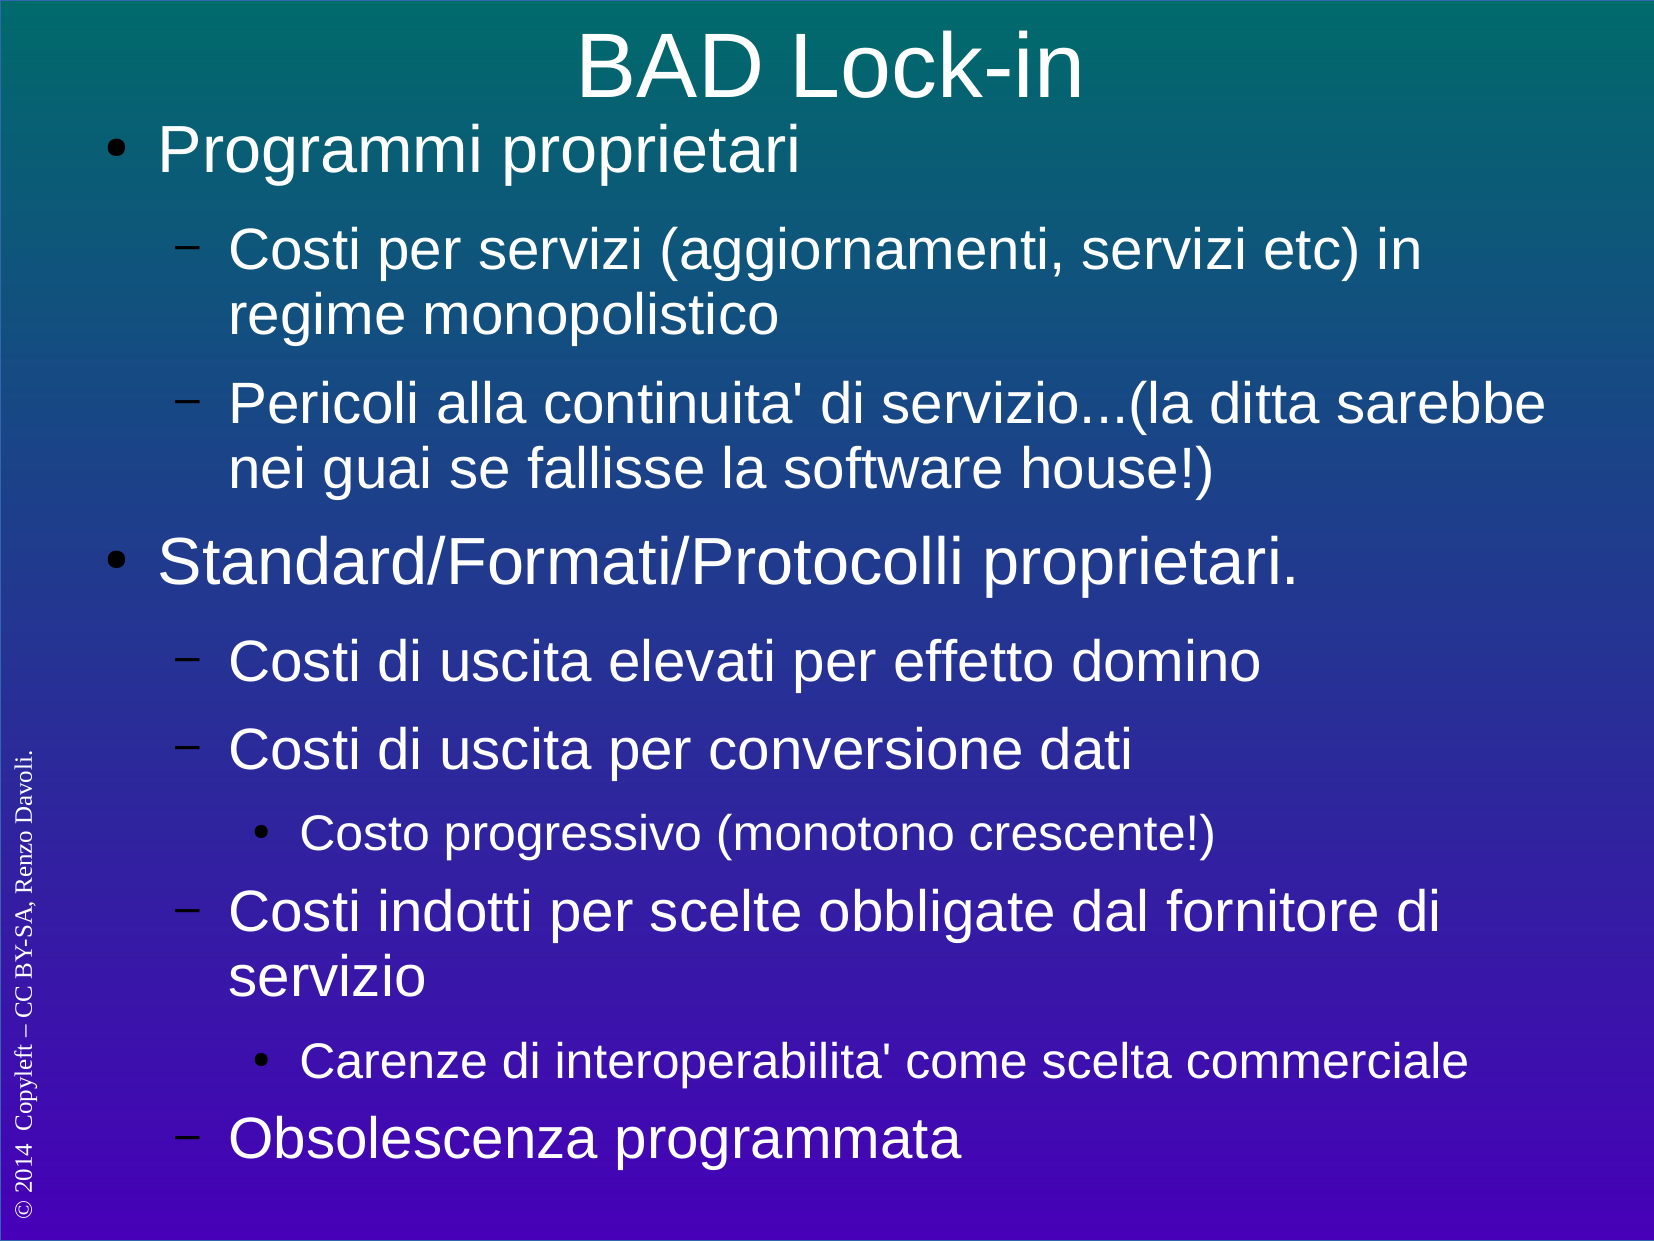

# BAD Lock-in
Programmi proprietari
Costi per servizi (aggiornamenti, servizi etc) in regime monopolistico
Pericoli alla continuita' di servizio...(la ditta sarebbe nei guai se fallisse la software house!)
Standard/Formati/Protocolli proprietari.
Costi di uscita elevati per effetto domino
Costi di uscita per conversione dati
Costo progressivo (monotono crescente!)
Costi indotti per scelte obbligate dal fornitore di servizio
Carenze di interoperabilita' come scelta commerciale
Obsolescenza programmata